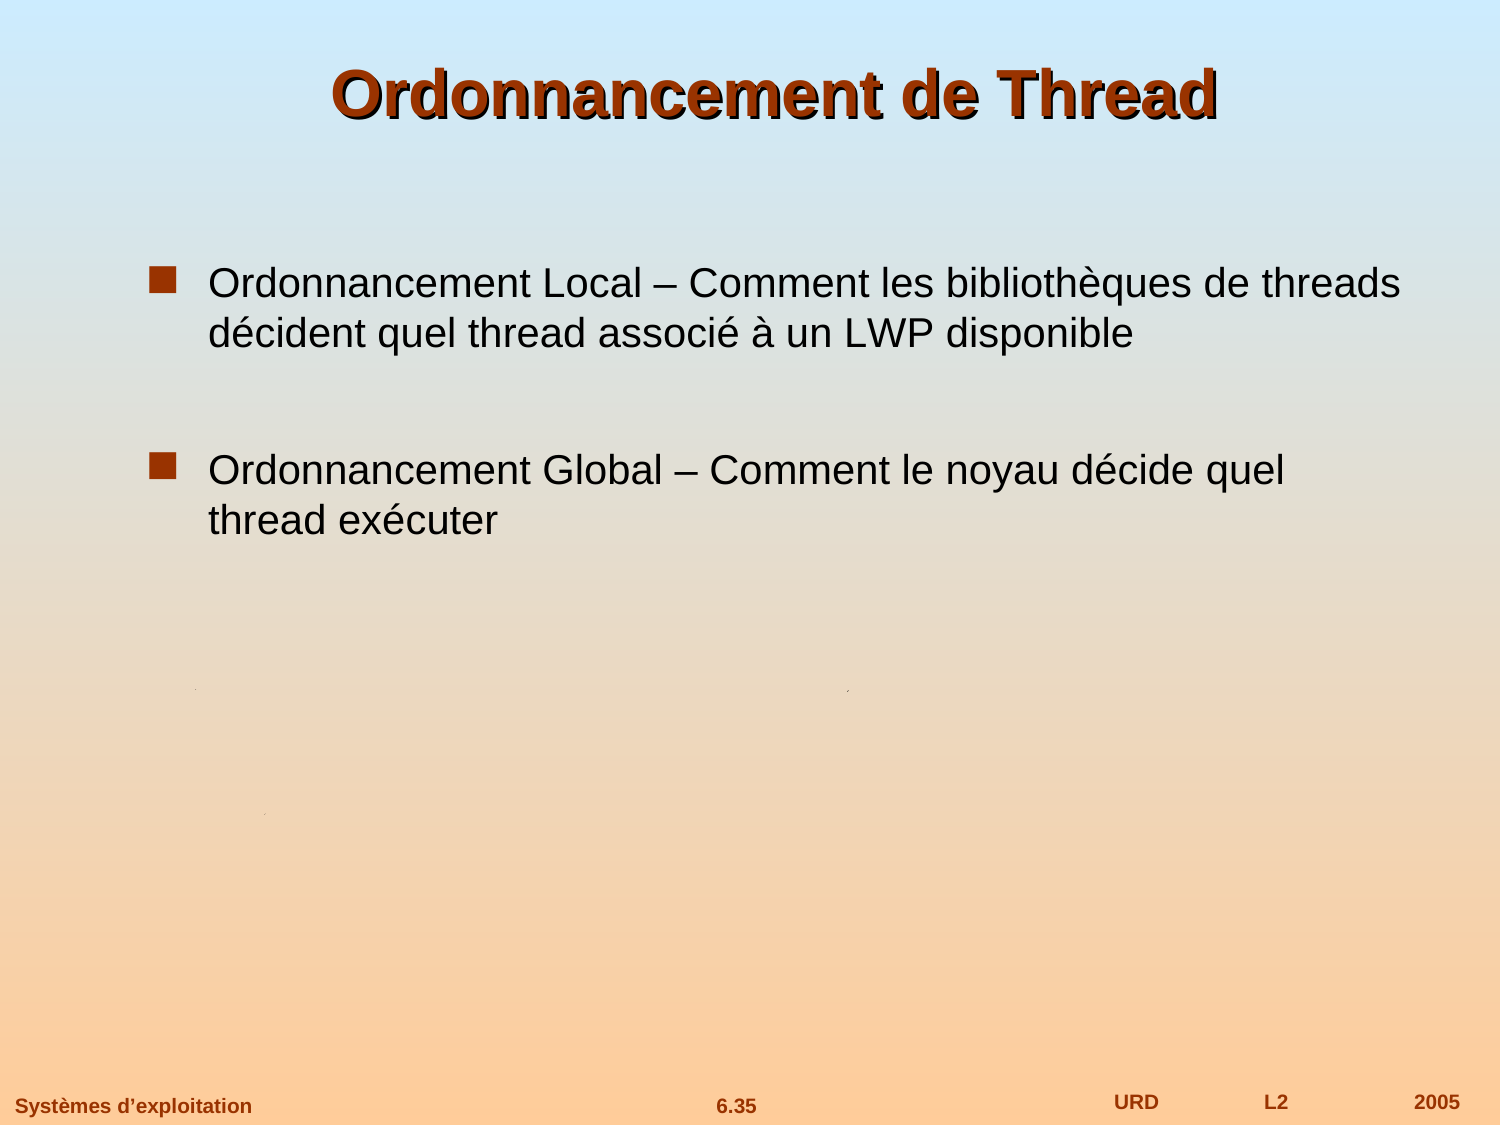

# Ordonnancement de Thread
Ordonnancement Local – Comment les bibliothèques de threads décident quel thread associé à un LWP disponible
Ordonnancement Global – Comment le noyau décide quel thread exécuter